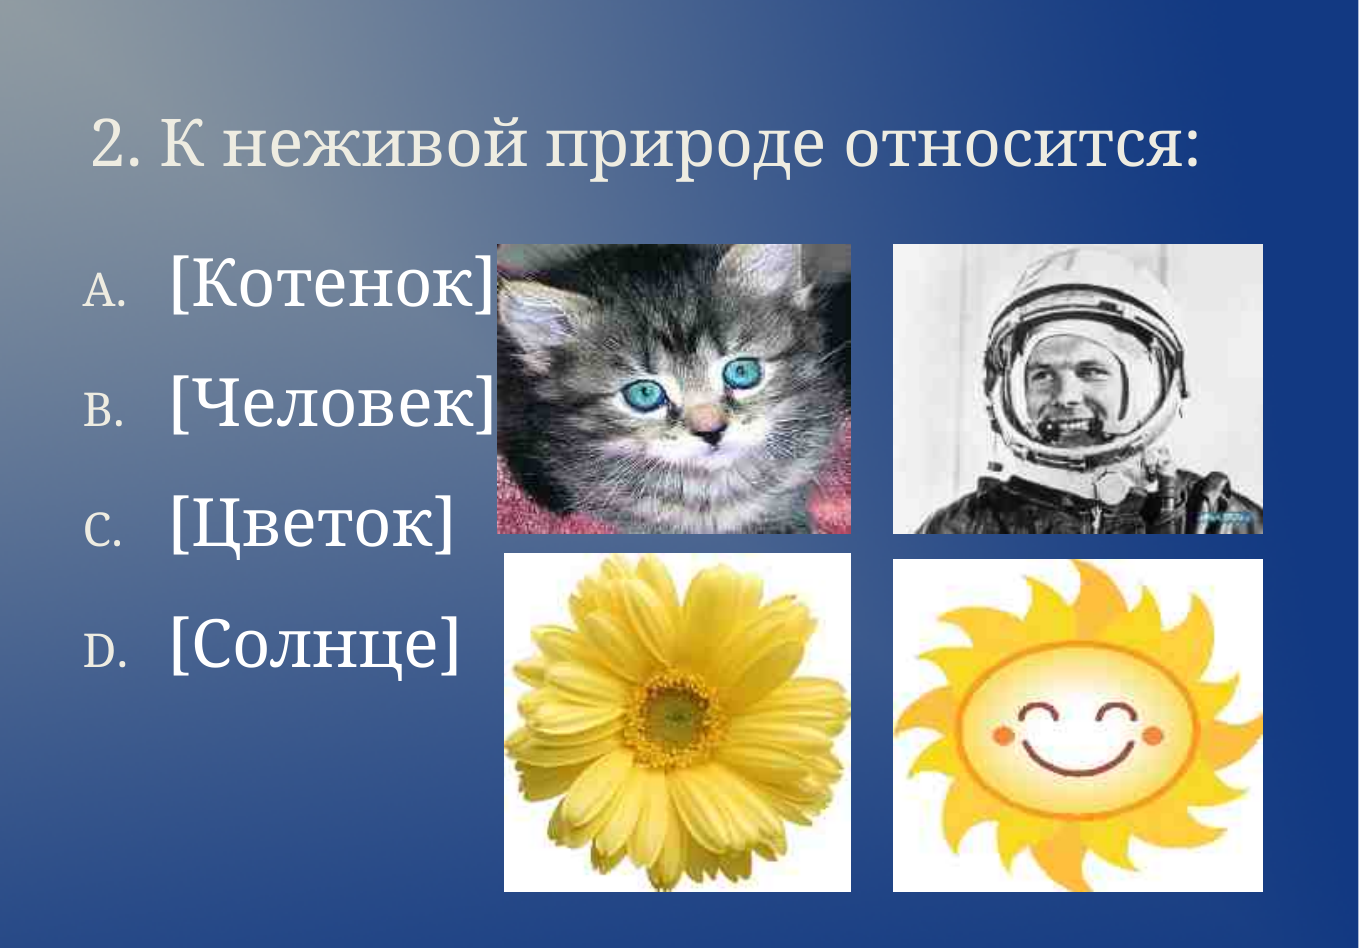

# 2. К неживой природе относится:
[Котенок]
[Человек]
[Цветок]
[Солнце]